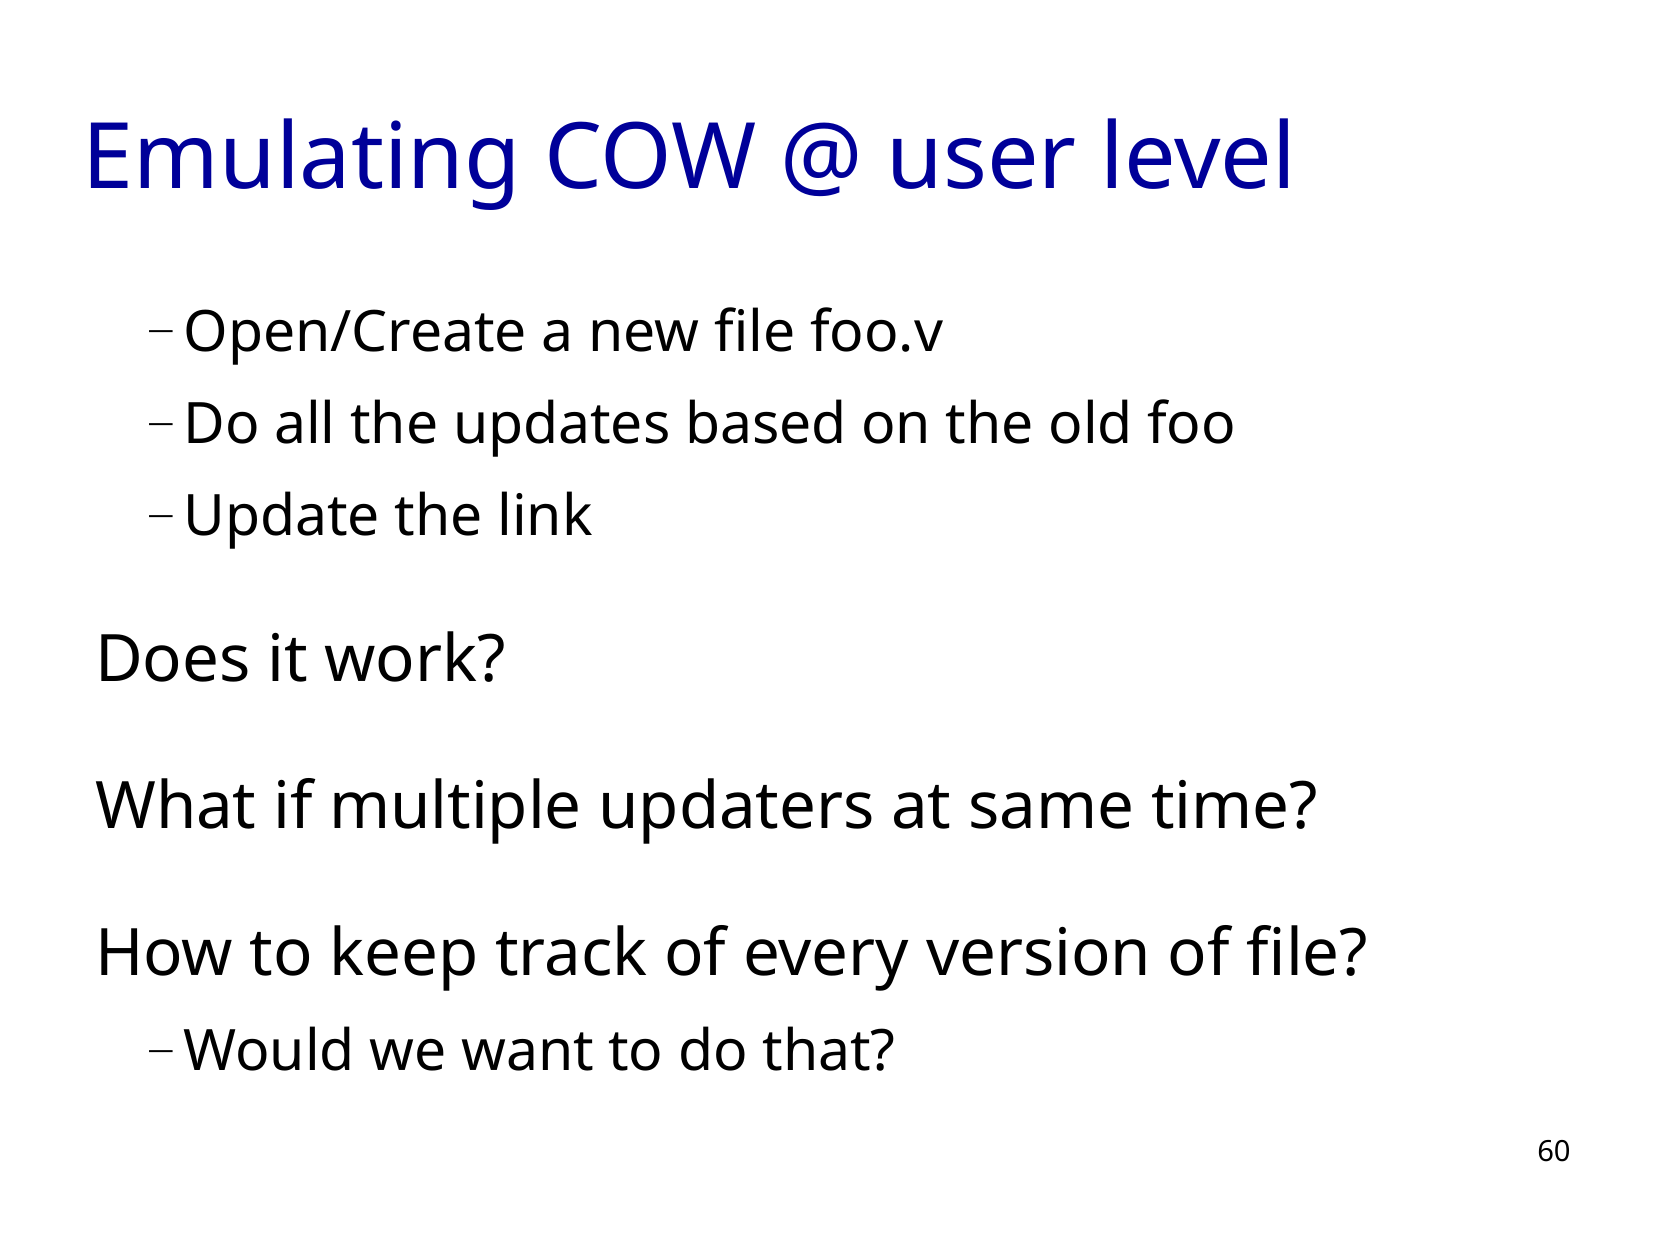

# Emulating COW @ user level
Open/Create a new file foo.v
Do all the updates based on the old foo
Update the link
Does it work?
What if multiple updaters at same time?
How to keep track of every version of file?
Would we want to do that?
60